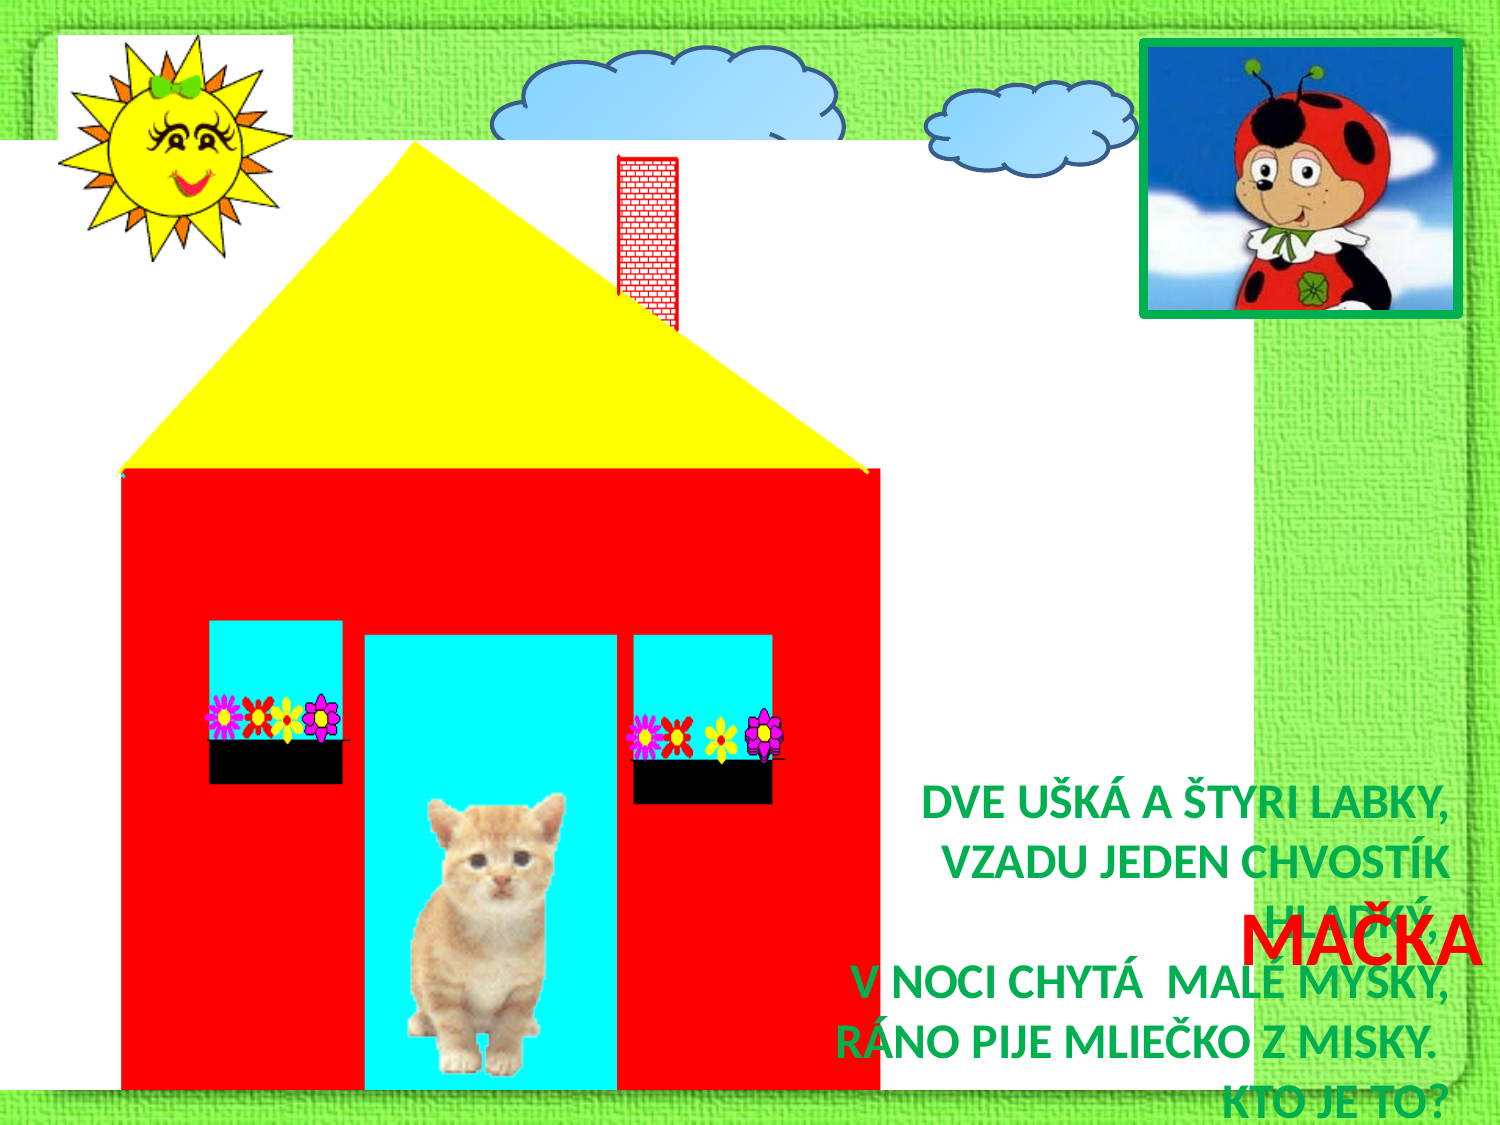

# DVE UŠKÁ A ŠTYRI LABKY, VZADU JEDEN CHVOSTÍK HLADKÝ, V NOCI CHYTÁ MALÉ MYŠKY, RÁNO PIJE MLIEČKO Z MISKY. KTO JE TO?
MAČKA